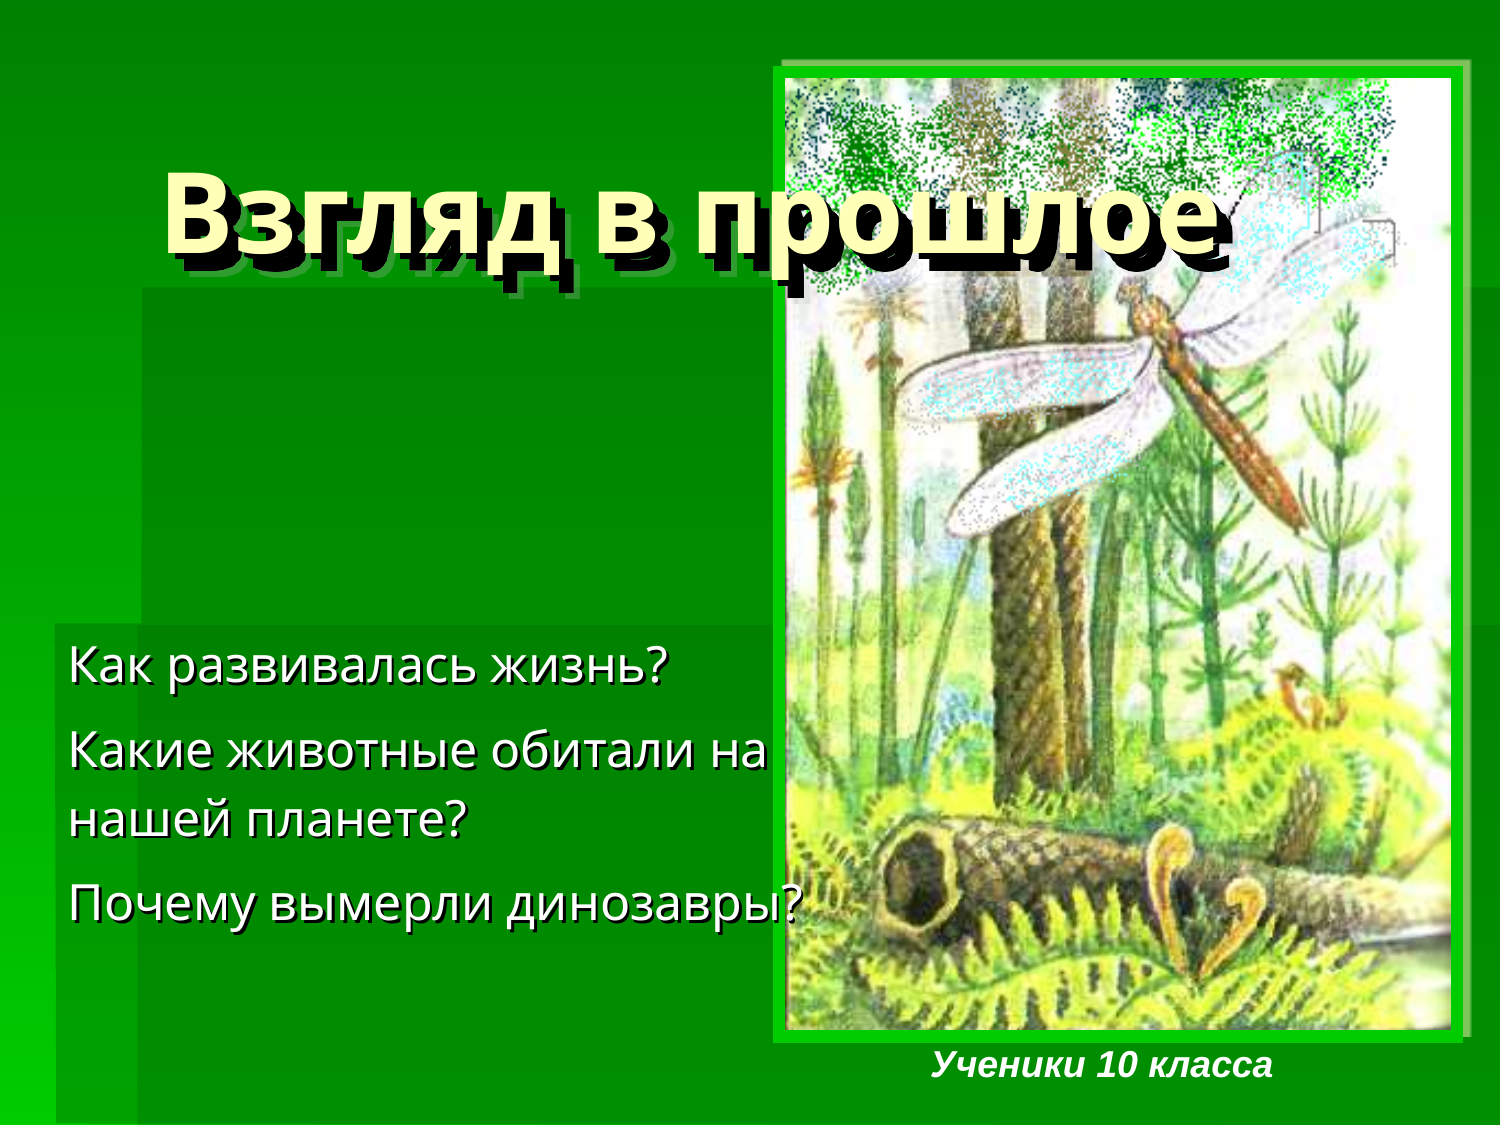

# Взгляд в прошлое
Как развивалась жизнь?
Какие животные обитали на нашей планете?
Почему вымерли динозавры?
Ученики 10 класса